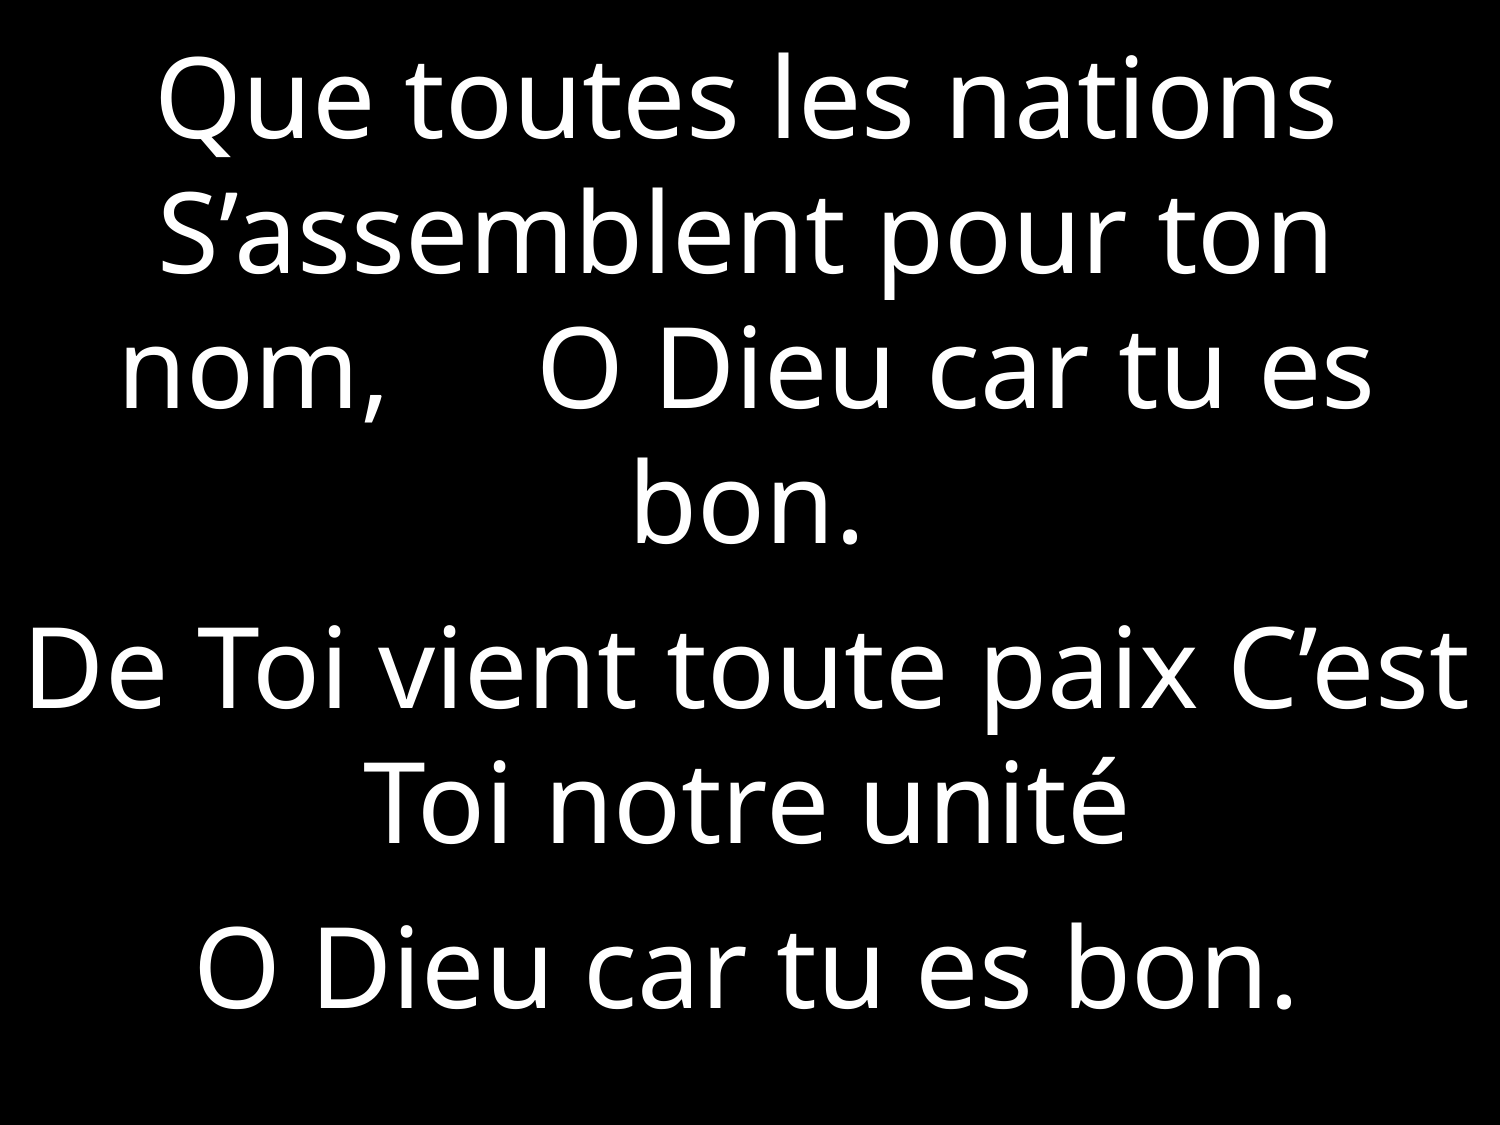

Que toutes les nations S’assemblent pour ton nom, O Dieu car tu es bon.
De Toi vient toute paix C’est Toi notre unité
O Dieu car tu es bon.
#